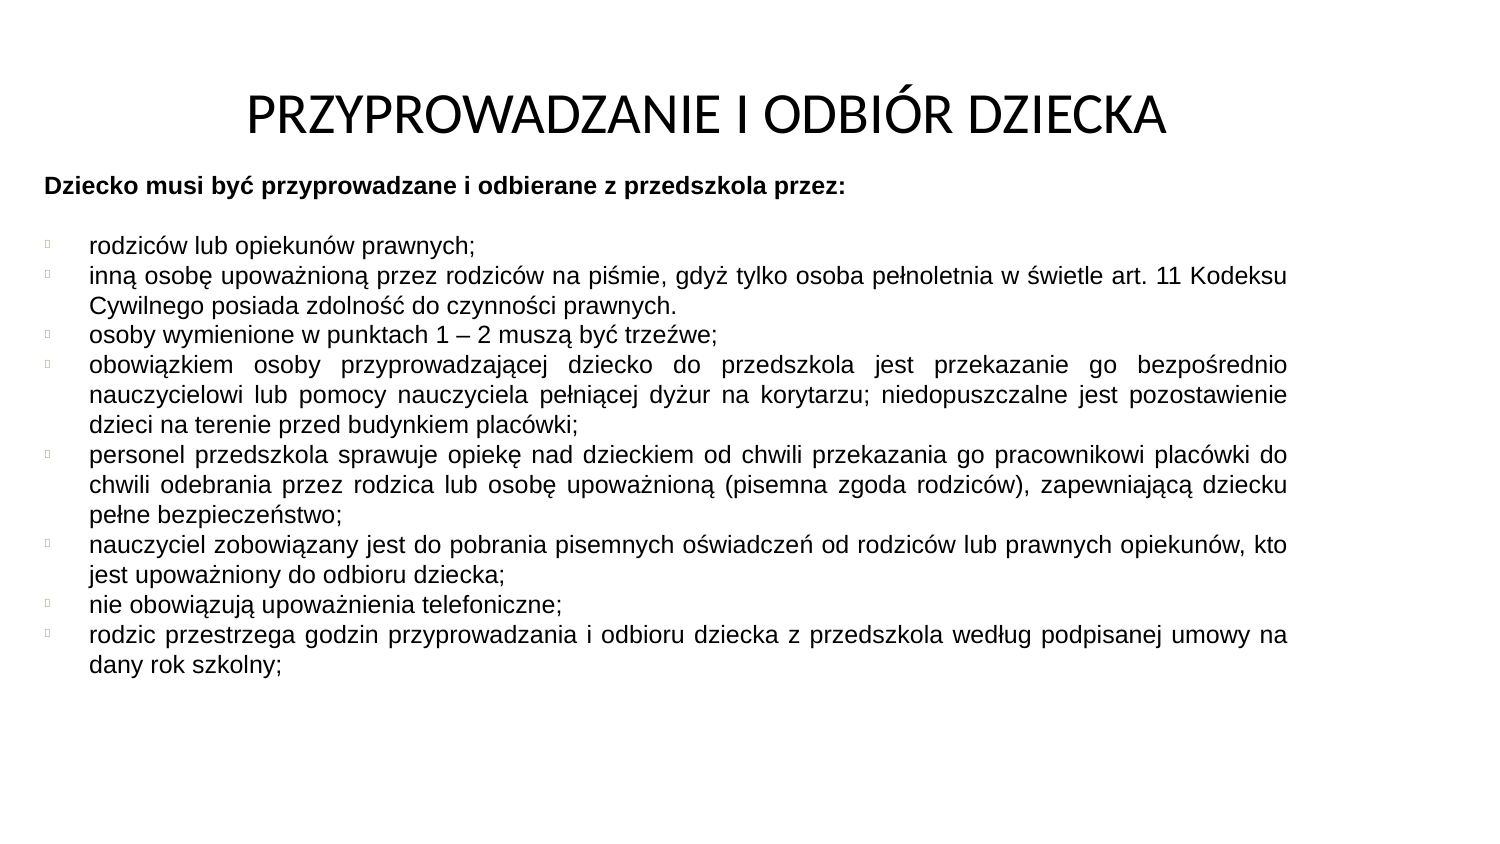

PRZYPROWADZANIE I ODBIÓR DZIECKA
Dziecko musi być przyprowadzane i odbierane z przedszkola przez:
rodziców lub opiekunów prawnych;
inną osobę upoważnioną przez rodziców na piśmie, gdyż tylko osoba pełnoletnia w świetle art. 11 Kodeksu Cywilnego posiada zdolność do czynności prawnych.
osoby wymienione w punktach 1 – 2 muszą być trzeźwe;
obowiązkiem osoby przyprowadzającej dziecko do przedszkola jest przekazanie go bezpośrednio nauczycielowi lub pomocy nauczyciela pełniącej dyżur na korytarzu; niedopuszczalne jest pozostawienie dzieci na terenie przed budynkiem placówki;
personel przedszkola sprawuje opiekę nad dzieckiem od chwili przekazania go pracownikowi placówki do chwili odebrania przez rodzica lub osobę upoważnioną (pisemna zgoda rodziców), zapewniającą dziecku pełne bezpieczeństwo;
nauczyciel zobowiązany jest do pobrania pisemnych oświadczeń od rodziców lub prawnych opiekunów, kto jest upoważniony do odbioru dziecka;
nie obowiązują upoważnienia telefoniczne;
rodzic przestrzega godzin przyprowadzania i odbioru dziecka z przedszkola według podpisanej umowy na dany rok szkolny;